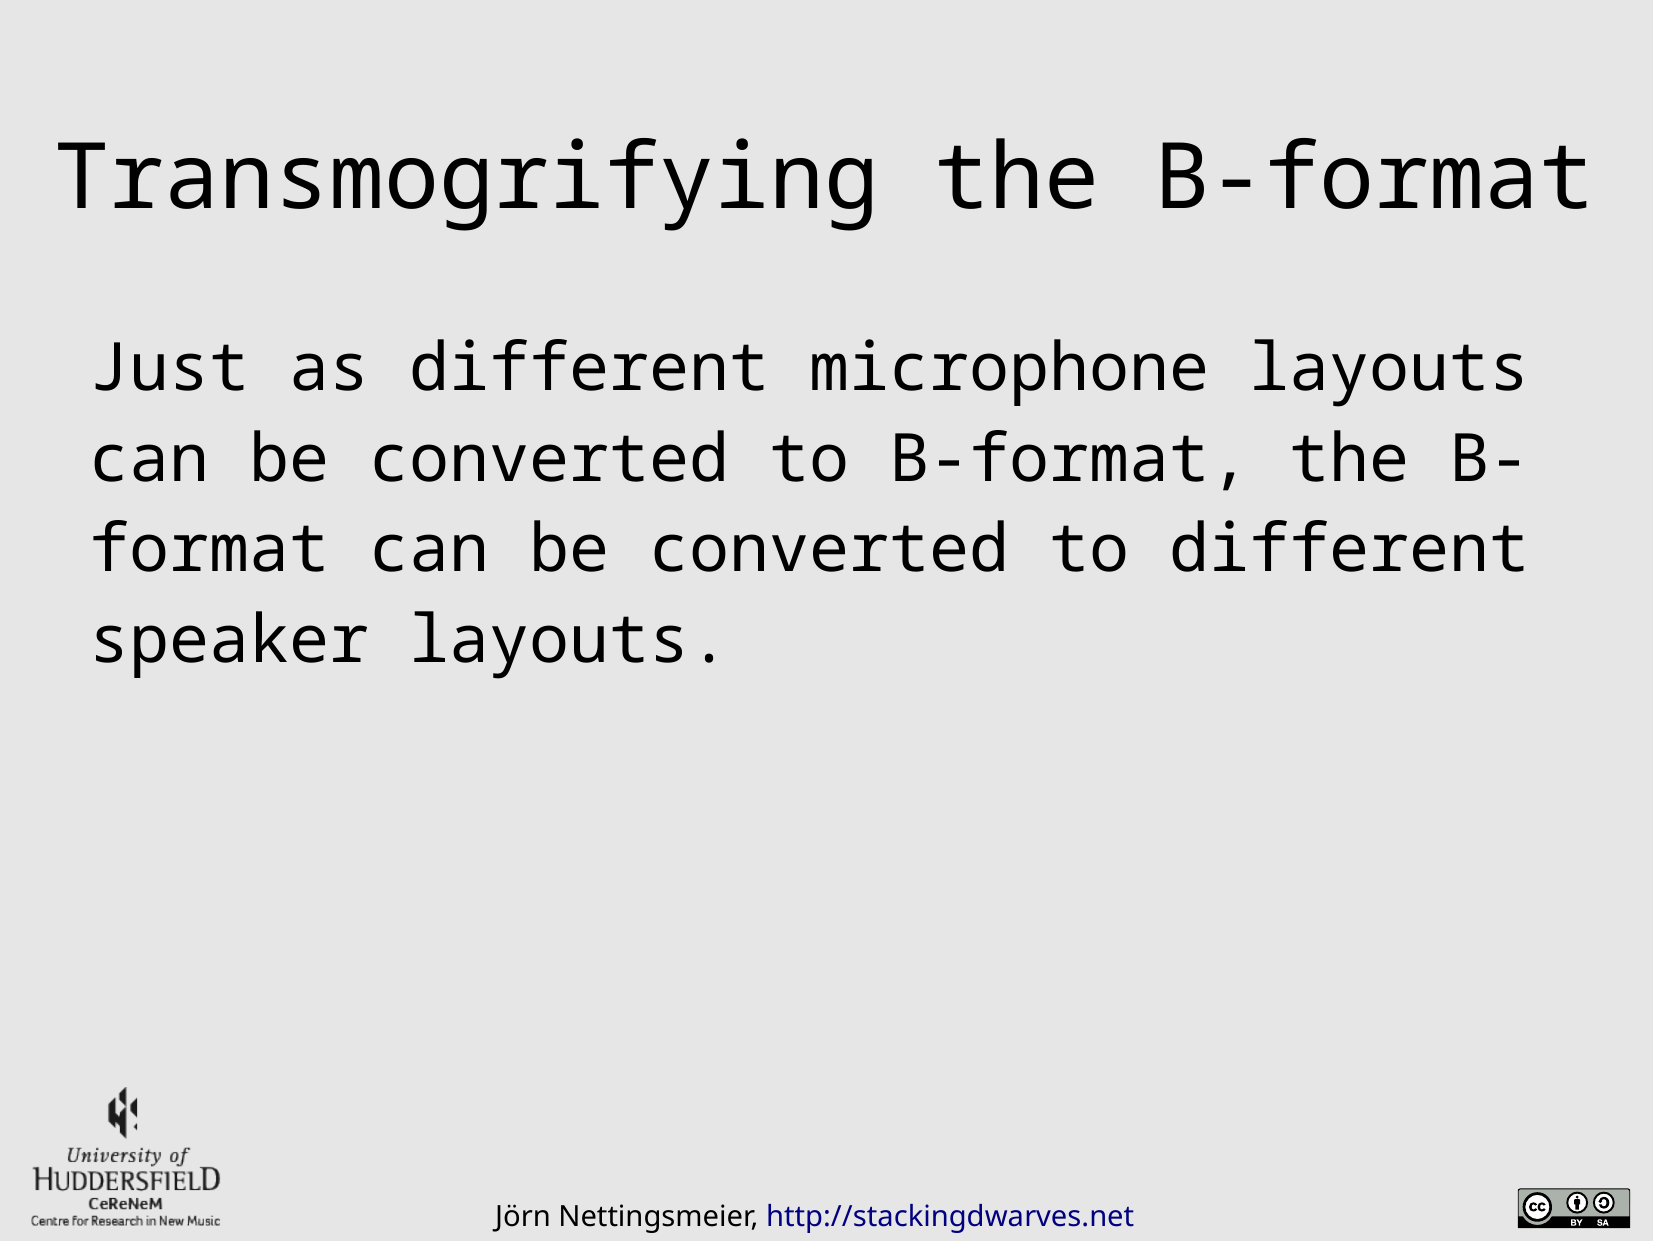

# Transmogrifying the B-format
Just as different microphone layouts can be converted to B-format, the B-format can be converted to different speaker layouts.